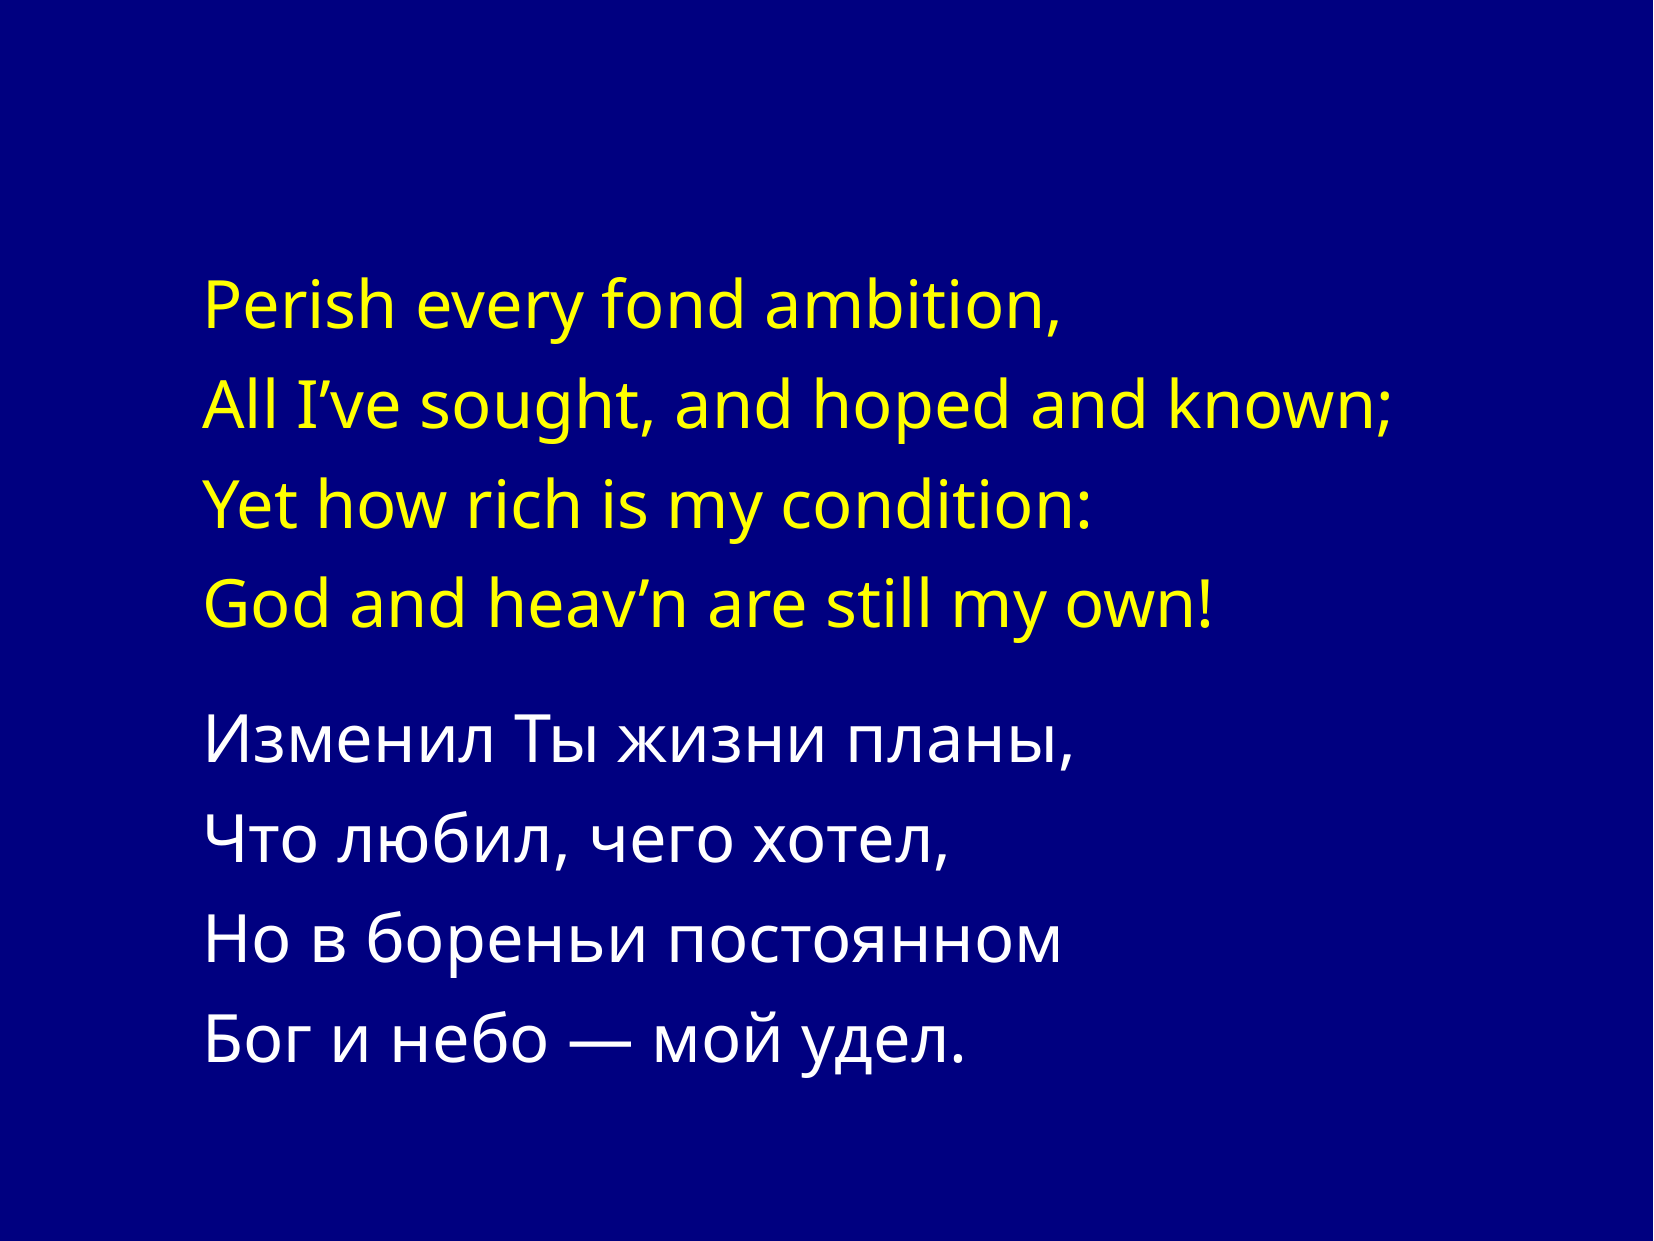

Perish every fond ambition,
	All I’ve sought, and hoped and known;
	Yet how rich is my condition:
	God and heav’n are still my own!
	Изменил Ты жизни планы,
	Что любил, чего хотел,
	Но в бореньи постоянном
	Бог и небо — мой удел.